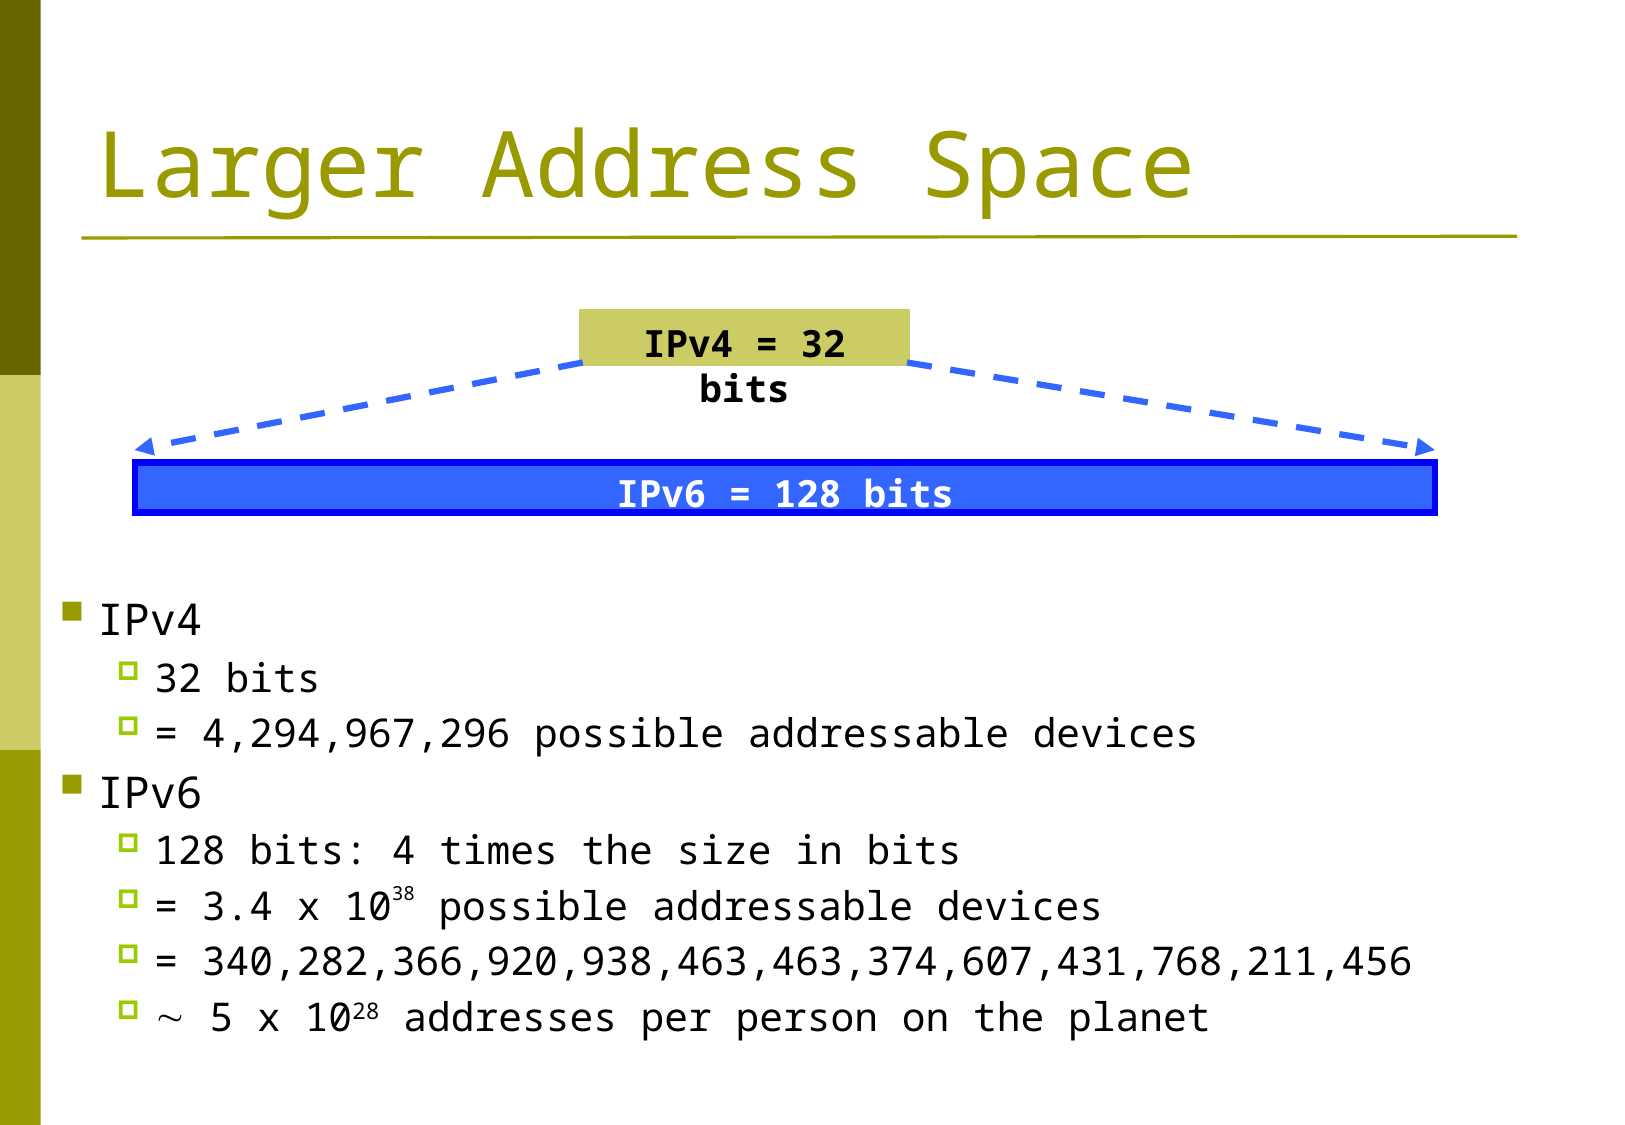

# Larger Address Space
IPv4 = 32 bits
IPv6 = 128 bits
IPv4
32 bits
= 4,294,967,296 possible addressable devices
IPv6
128 bits: 4 times the size in bits
= 3.4 x 1038 possible addressable devices
= 340,282,366,920,938,463,463,374,607,431,768,211,456
 5 x 1028 addresses per person on the planet